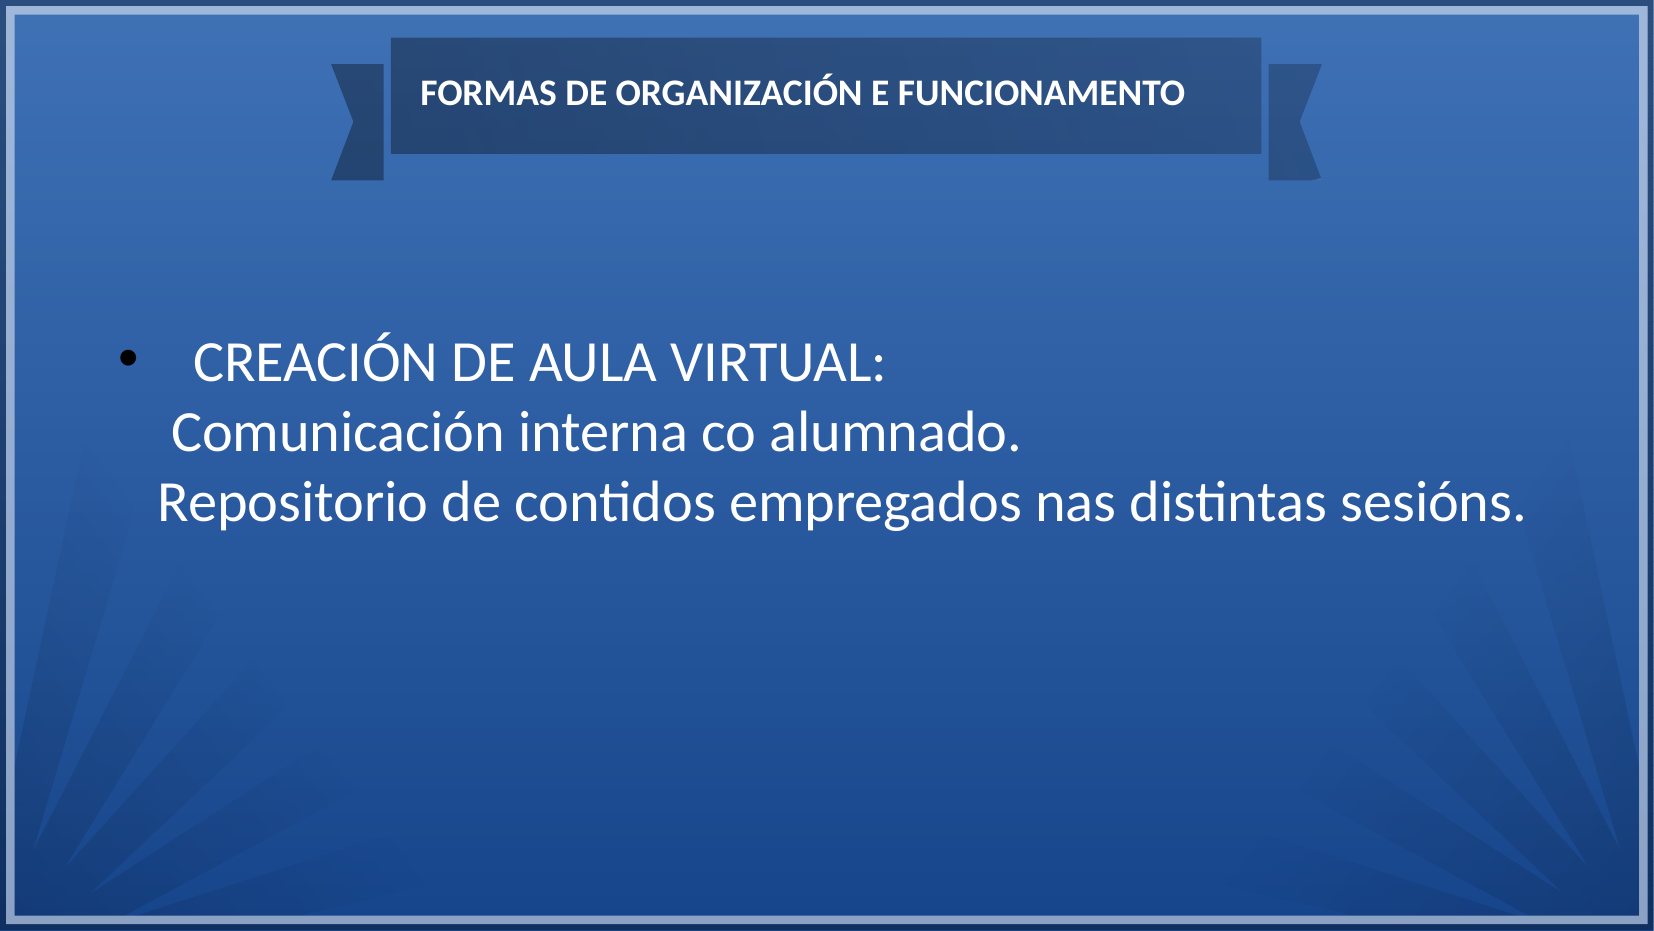

FORMAS DE ORGANIZACIÓN E FUNCIONAMENTO
CREACIÓN DE AULA VIRTUAL:
 Comunicación interna co alumnado.
 Repositorio de contidos empregados nas distintas sesións.